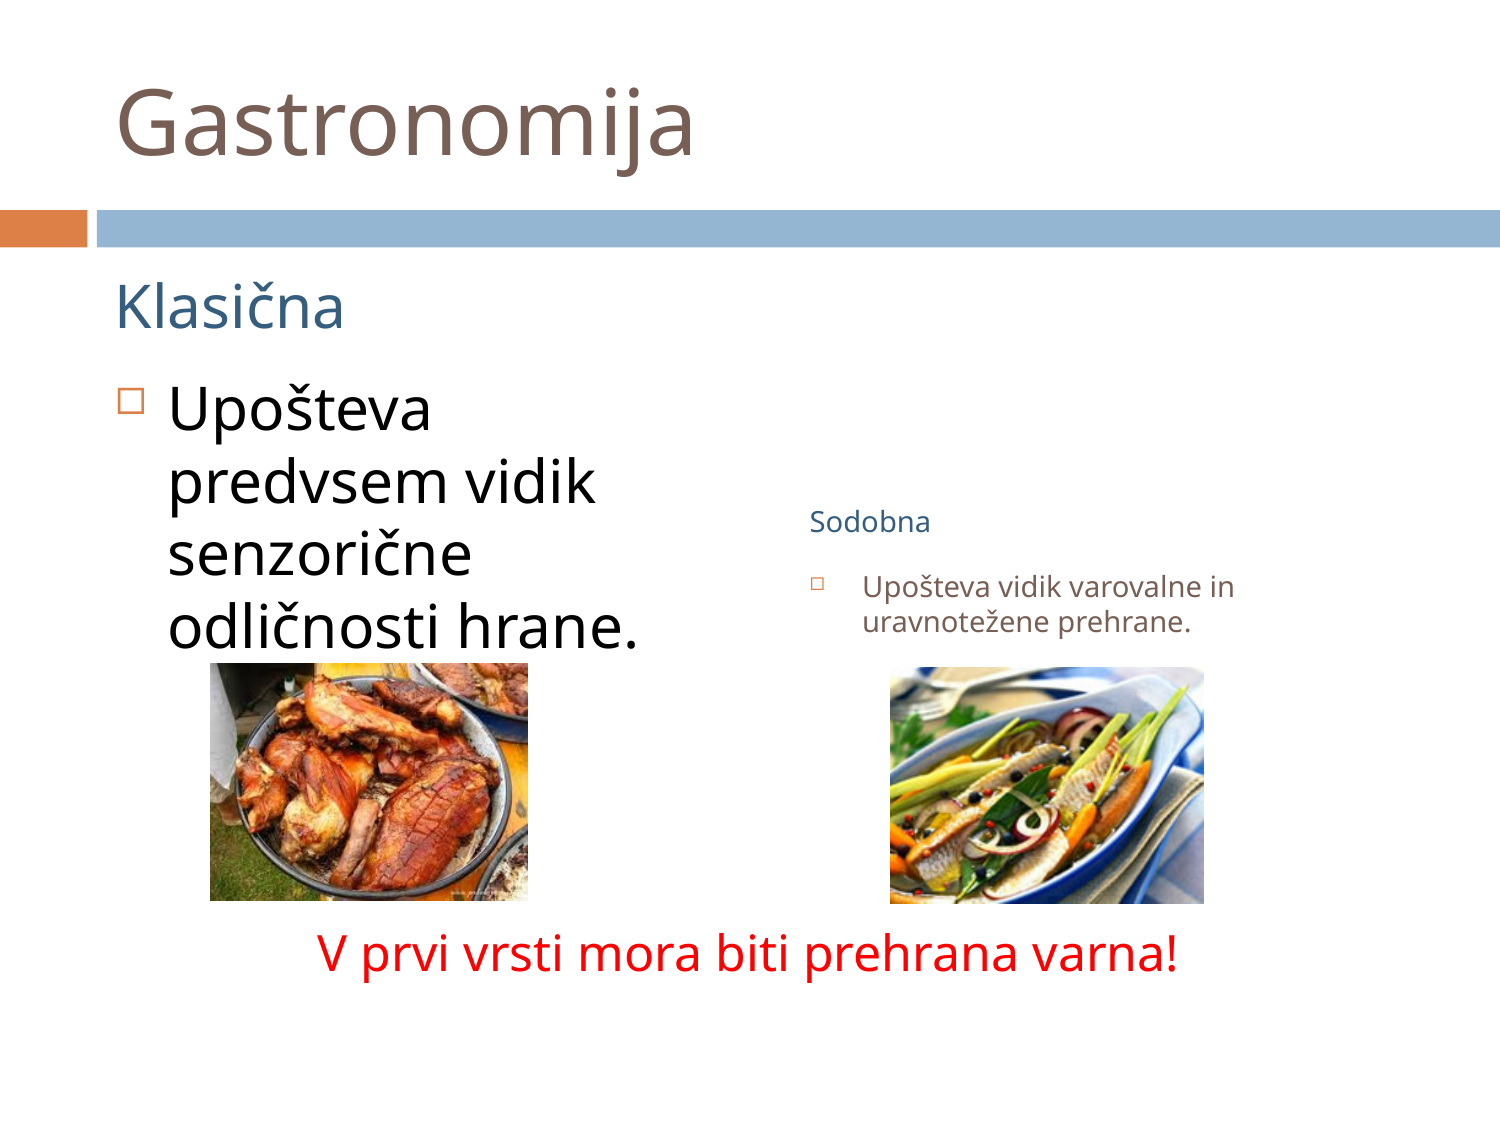

# Gastronomija
Klasična
Upošteva predvsem vidik senzorične odličnosti hrane.
Sodobna
Upošteva vidik varovalne in uravnotežene prehrane.
V prvi vrsti mora biti prehrana varna!